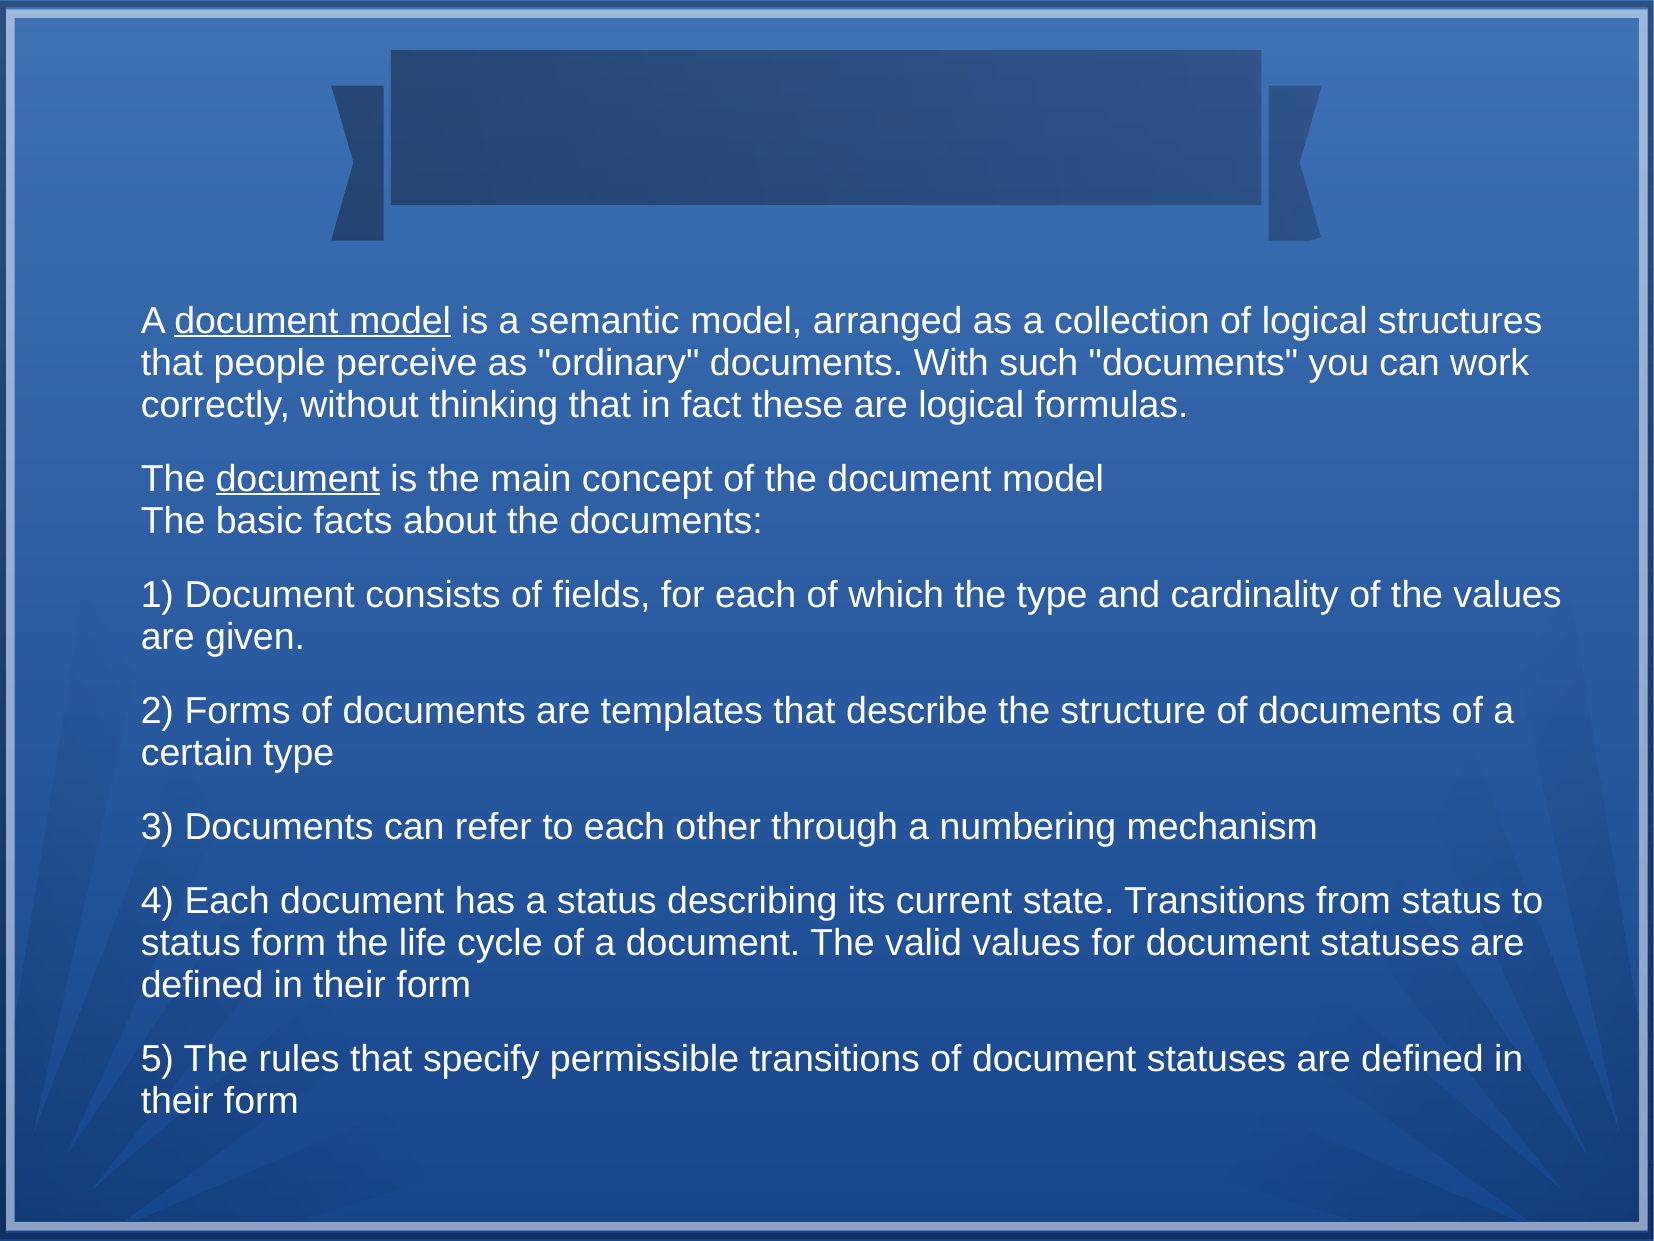

# A document model is a semantic model, arranged as a collection of logical structures that people perceive as "ordinary" documents. With such "documents" you can work correctly, without thinking that in fact these are logical formulas.
The document is the main concept of the document model The basic facts about the documents:
1) Document consists of fields, for each of which the type and cardinality of the values ​​are given.
2) Forms of documents are templates that describe the structure of documents of a certain type
3) Documents can refer to each other through a numbering mechanism
4) Each document has a status describing its current state. Transitions from status to status form the life cycle of a document. The valid values ​​for document statuses are defined in their form
5) The rules that specify permissible transitions of document statuses are defined in their form